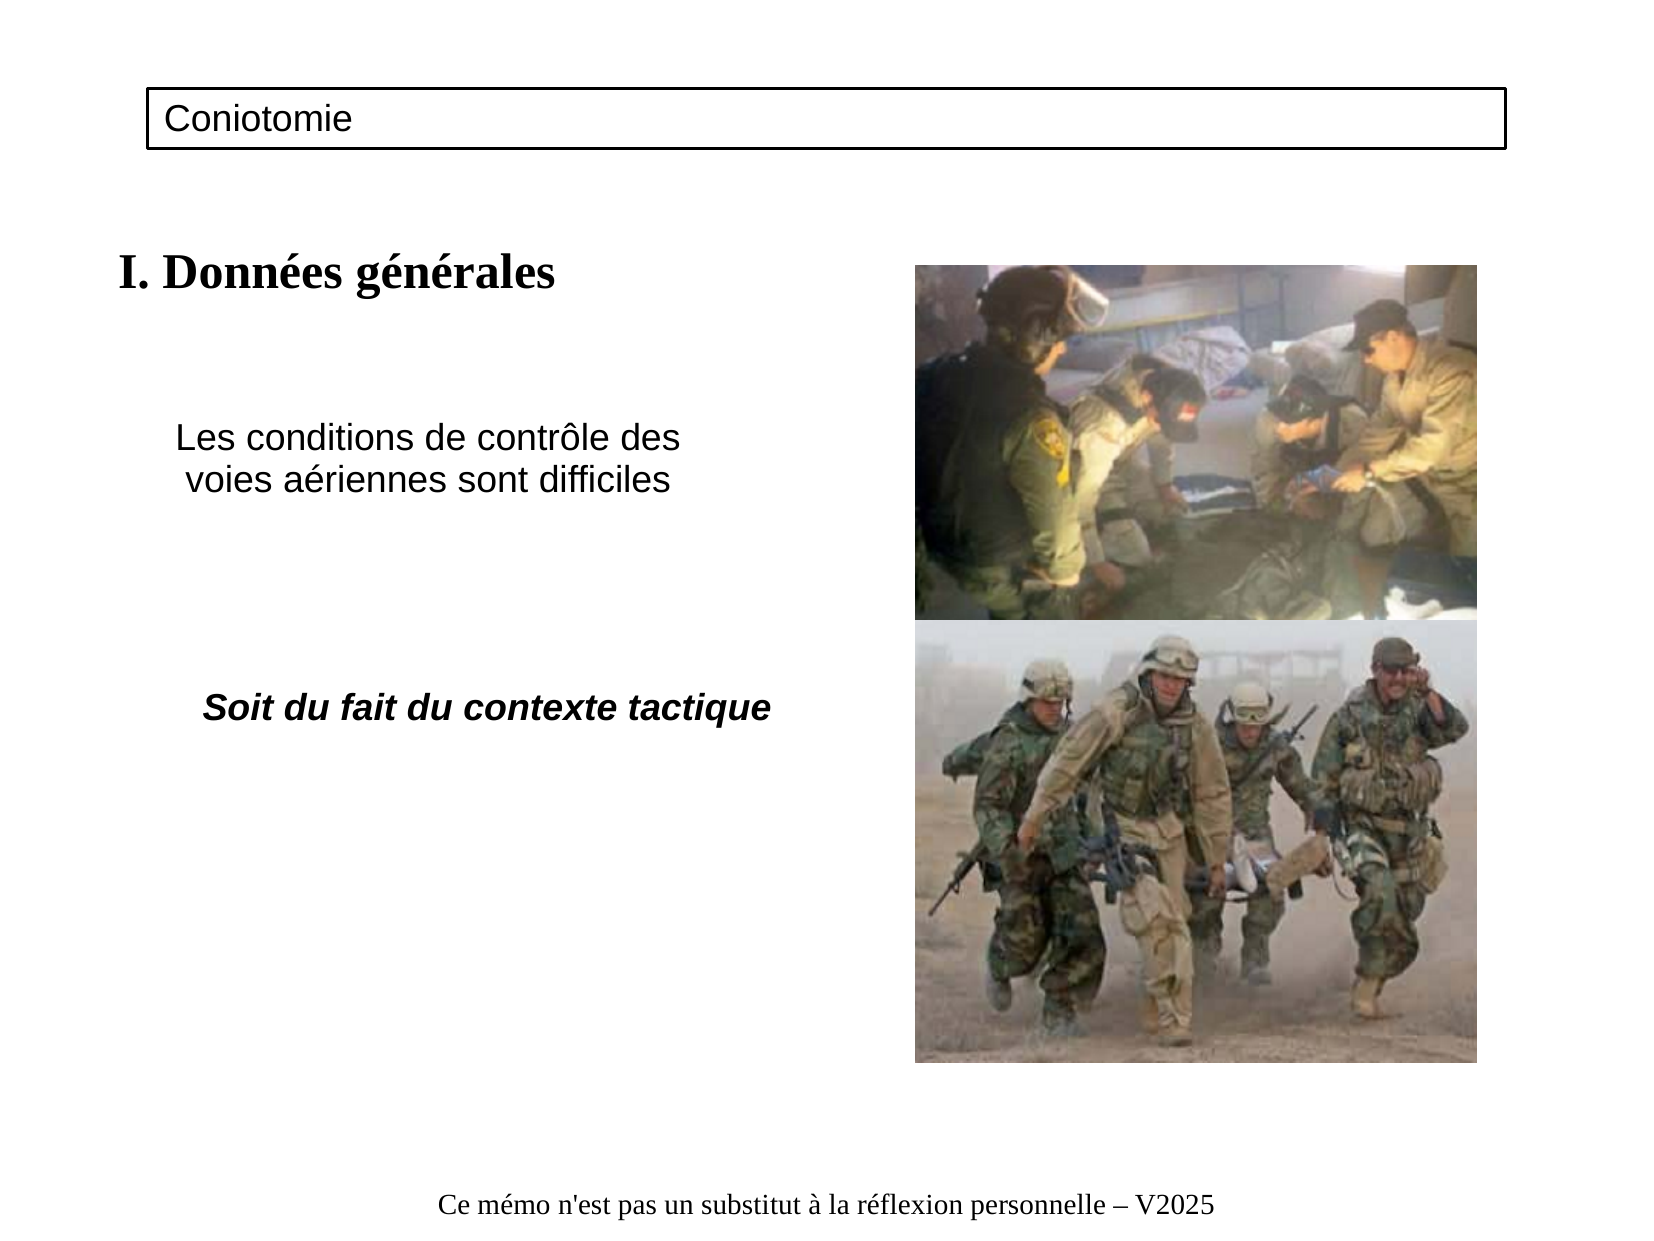

Coniotomie
I. Données générales
Les conditions de contrôle des voies aériennes sont difficiles
Soit du fait du contexte tactique
Ce mémo n'est pas un substitut à la réflexion personnelle – V2025